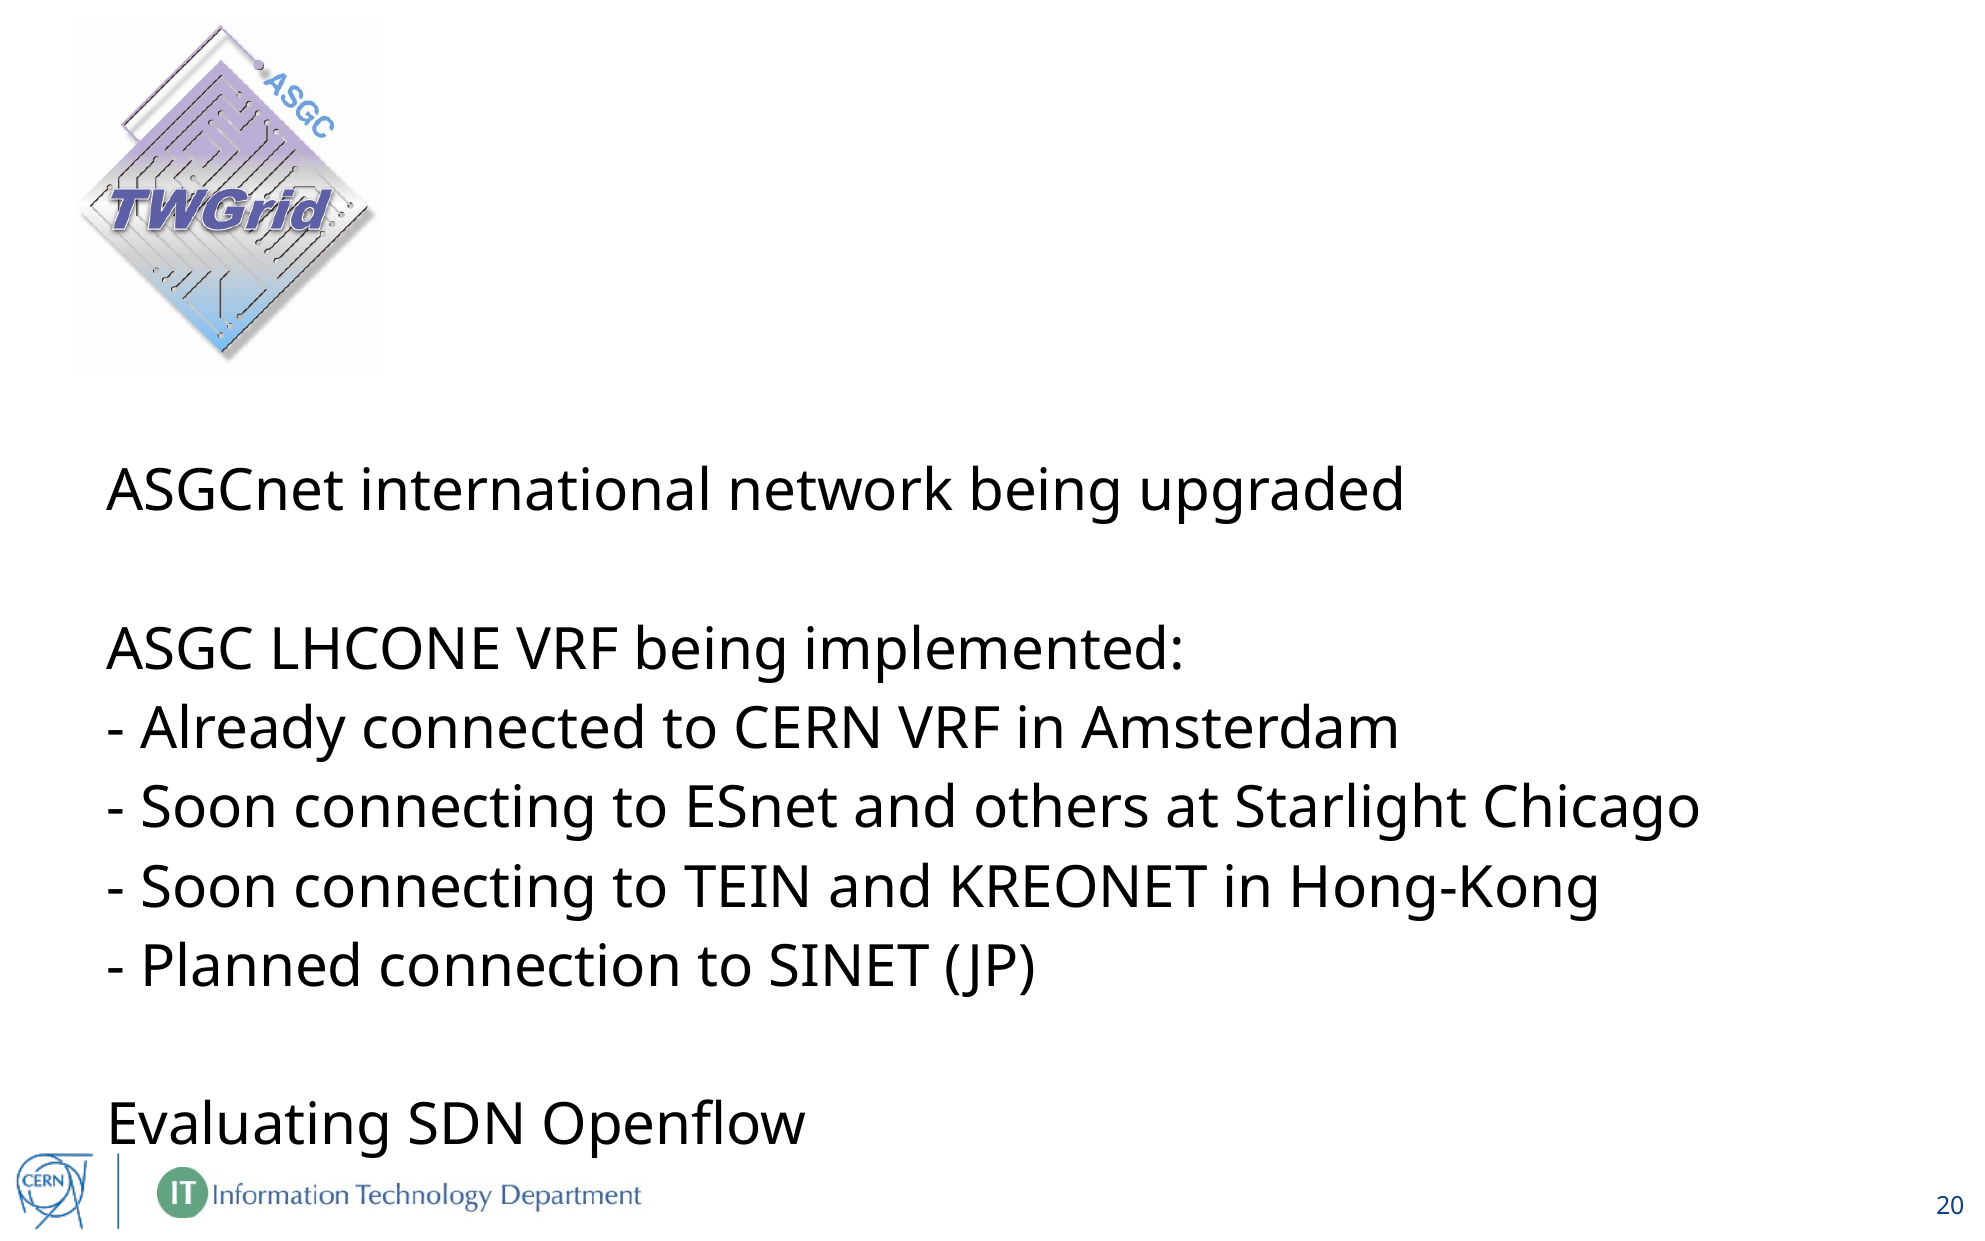

ASGCnet international network being upgraded
ASGC LHCONE VRF being implemented:
- Already connected to CERN VRF in Amsterdam
- Soon connecting to ESnet and others at Starlight Chicago
- Soon connecting to TEIN and KREONET in Hong-Kong
- Planned connection to SINET (JP)
Evaluating SDN Openflow